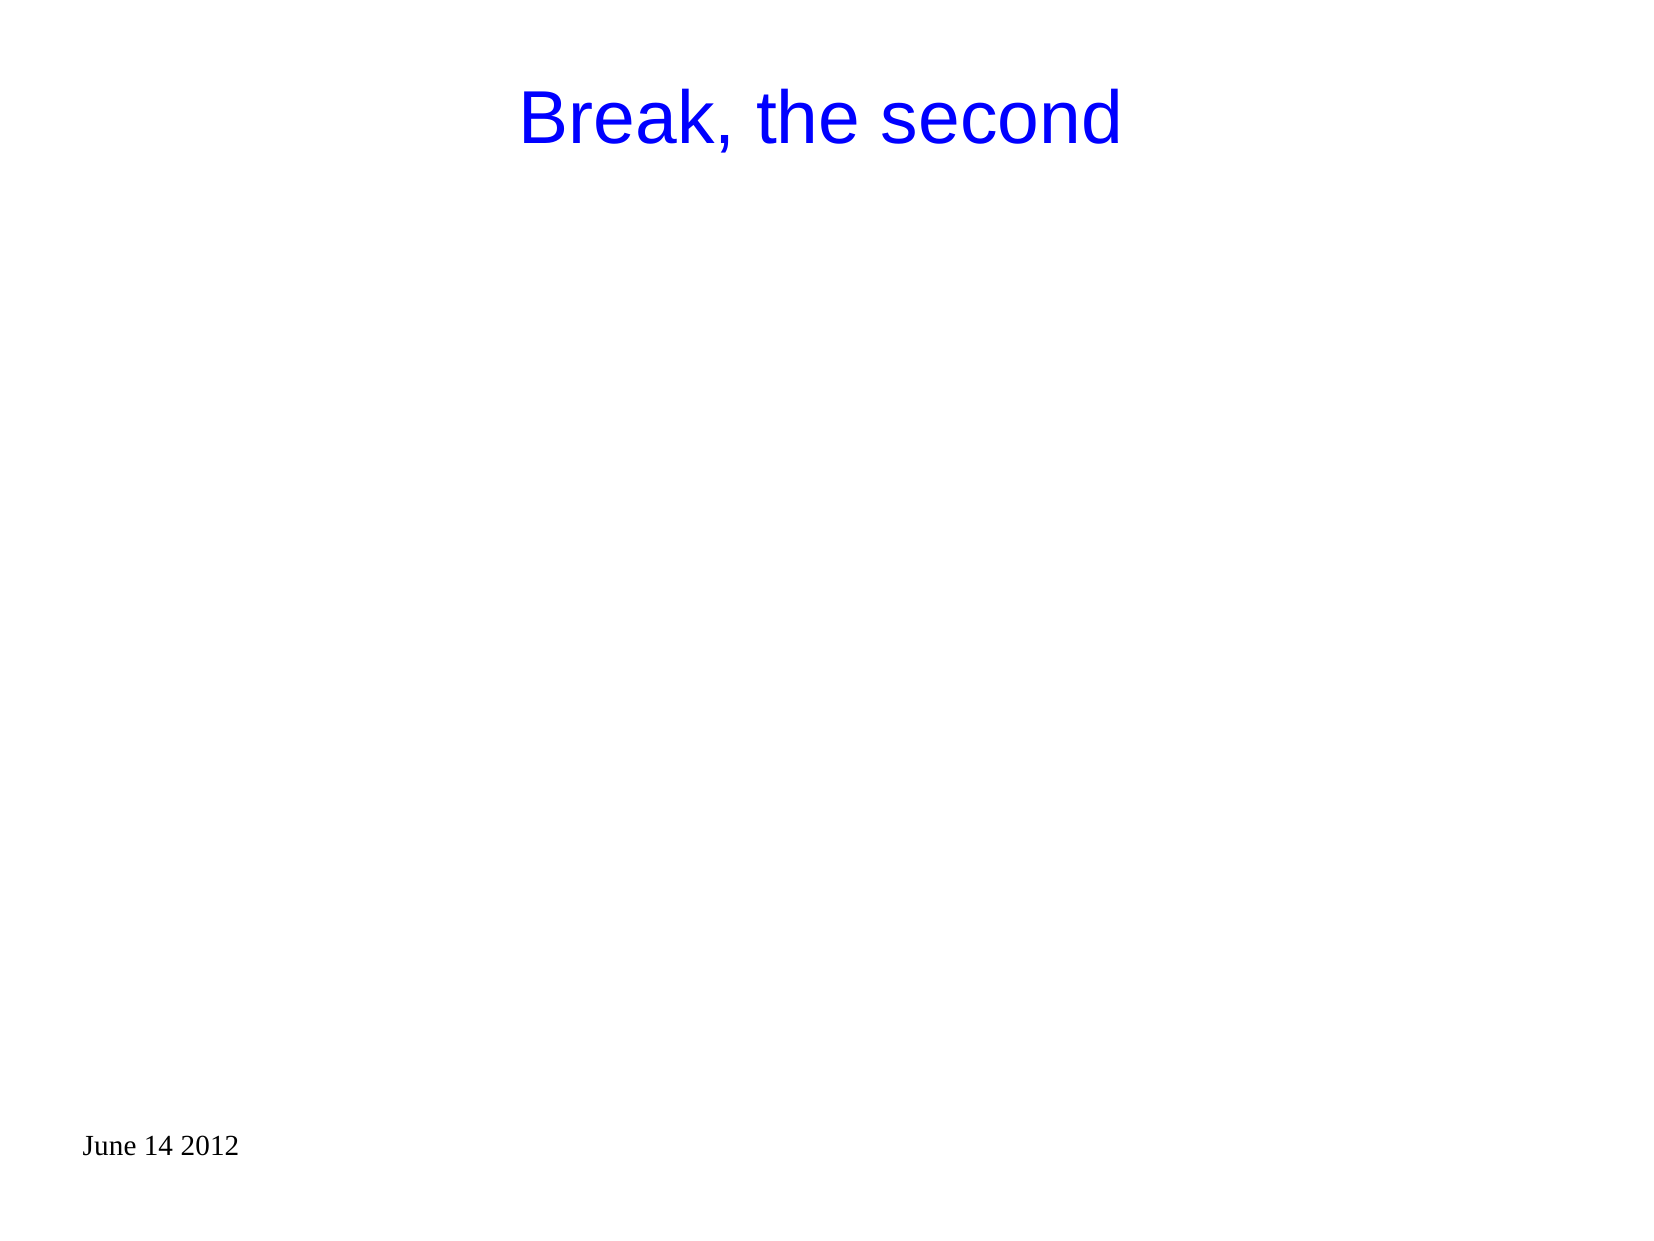

# Break, the second
June 14 2012